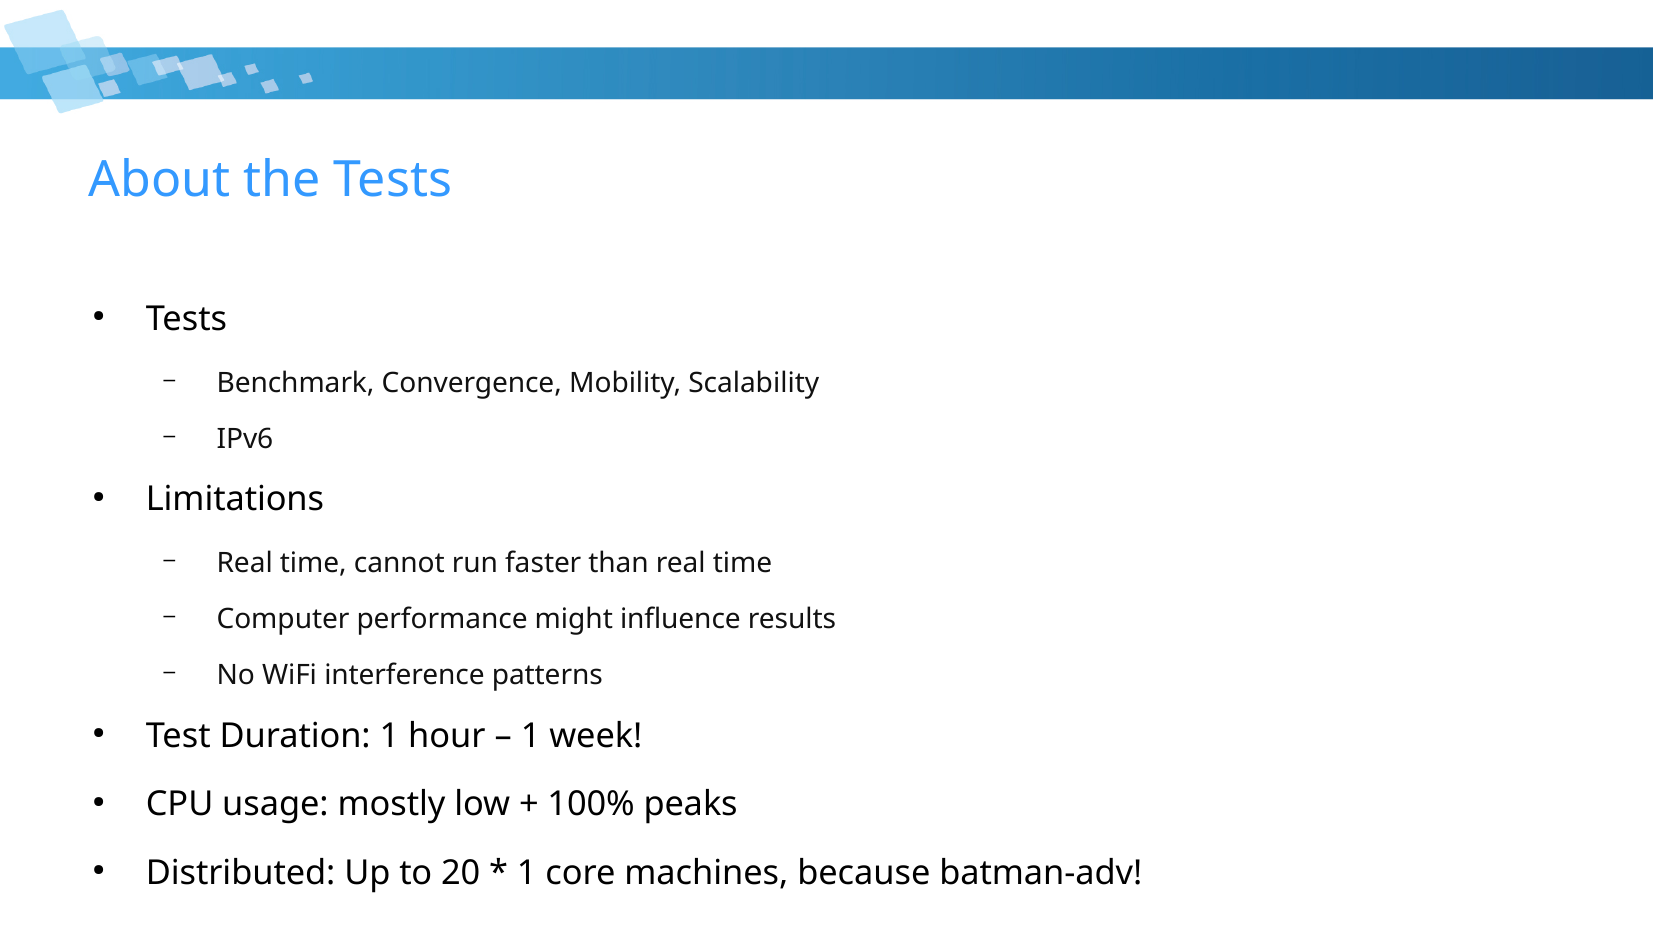

# About the Tests
Tests
Benchmark, Convergence, Mobility, Scalability
IPv6
Limitations
Real time, cannot run faster than real time
Computer performance might influence results
No WiFi interference patterns
Test Duration: 1 hour – 1 week!
CPU usage: mostly low + 100% peaks
Distributed: Up to 20 * 1 core machines, because batman-adv!